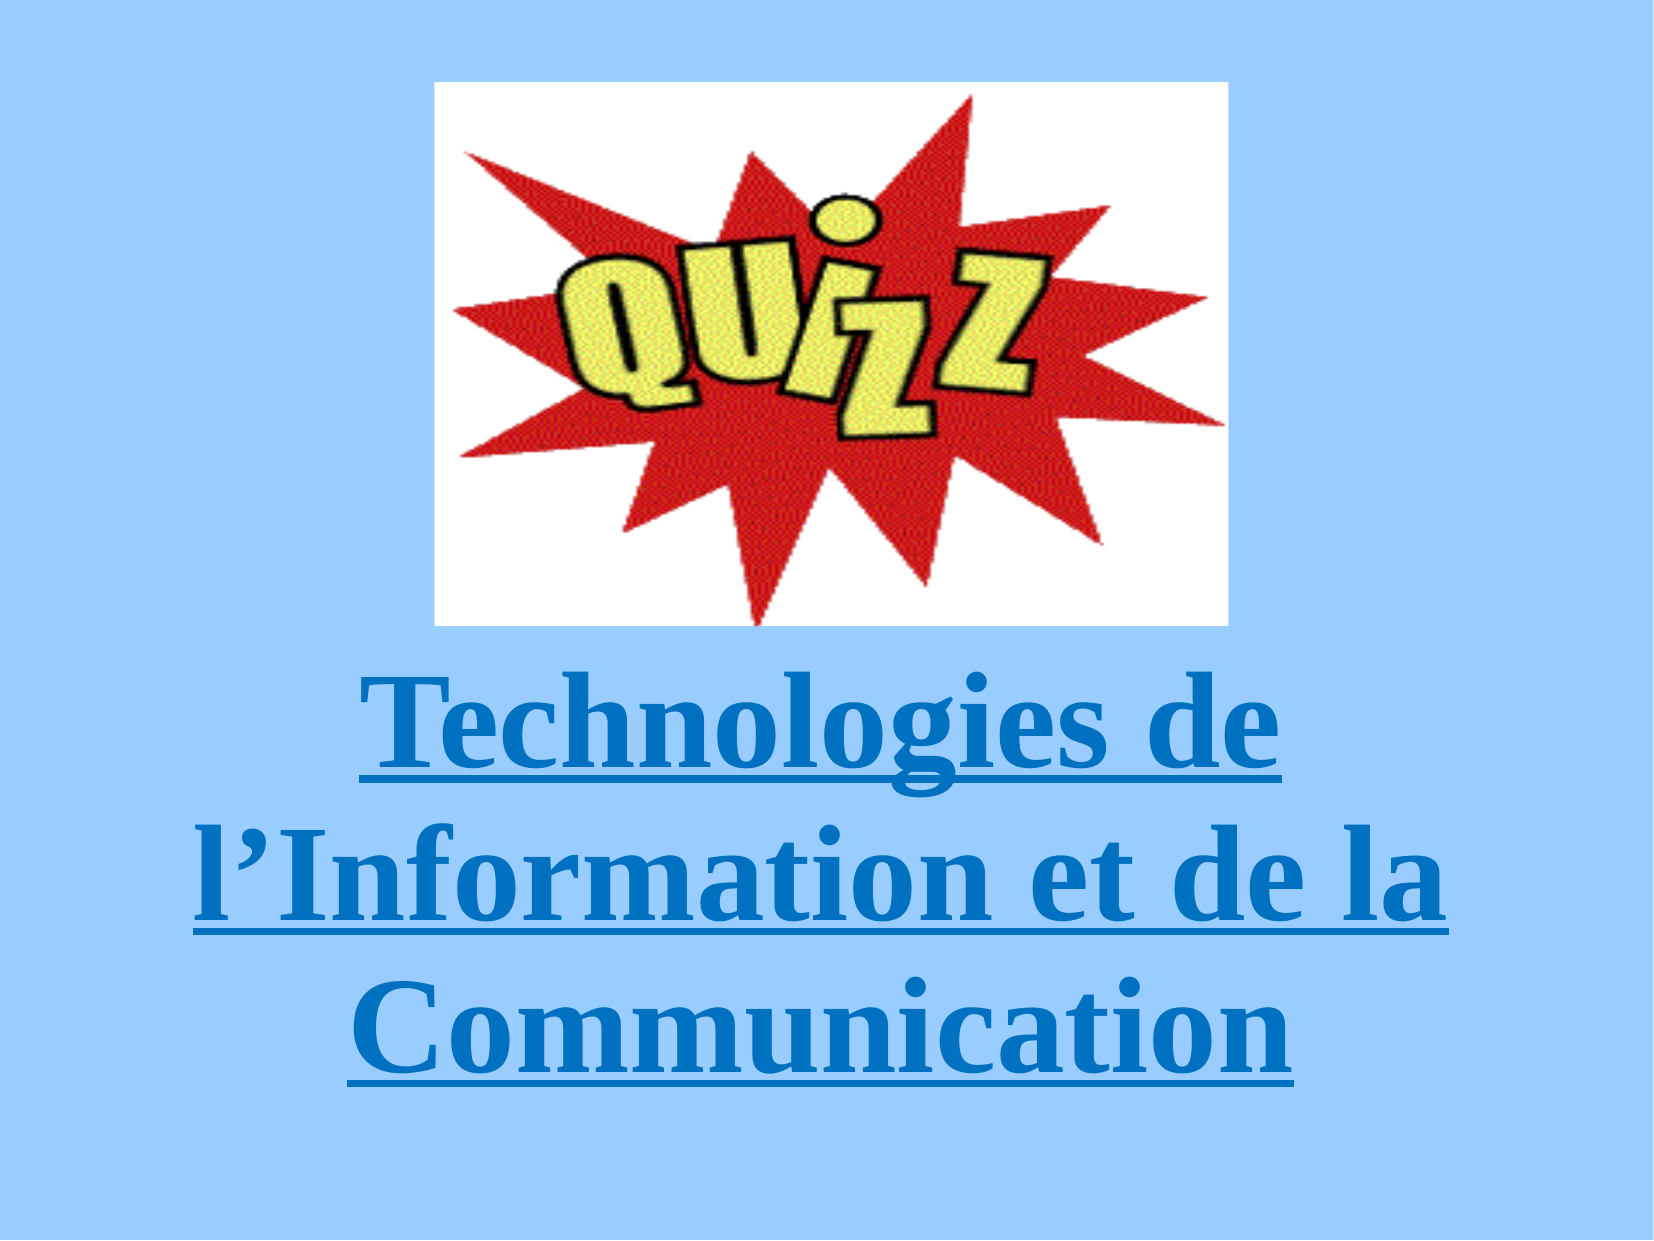

Technologies de l’Information et de la Communication